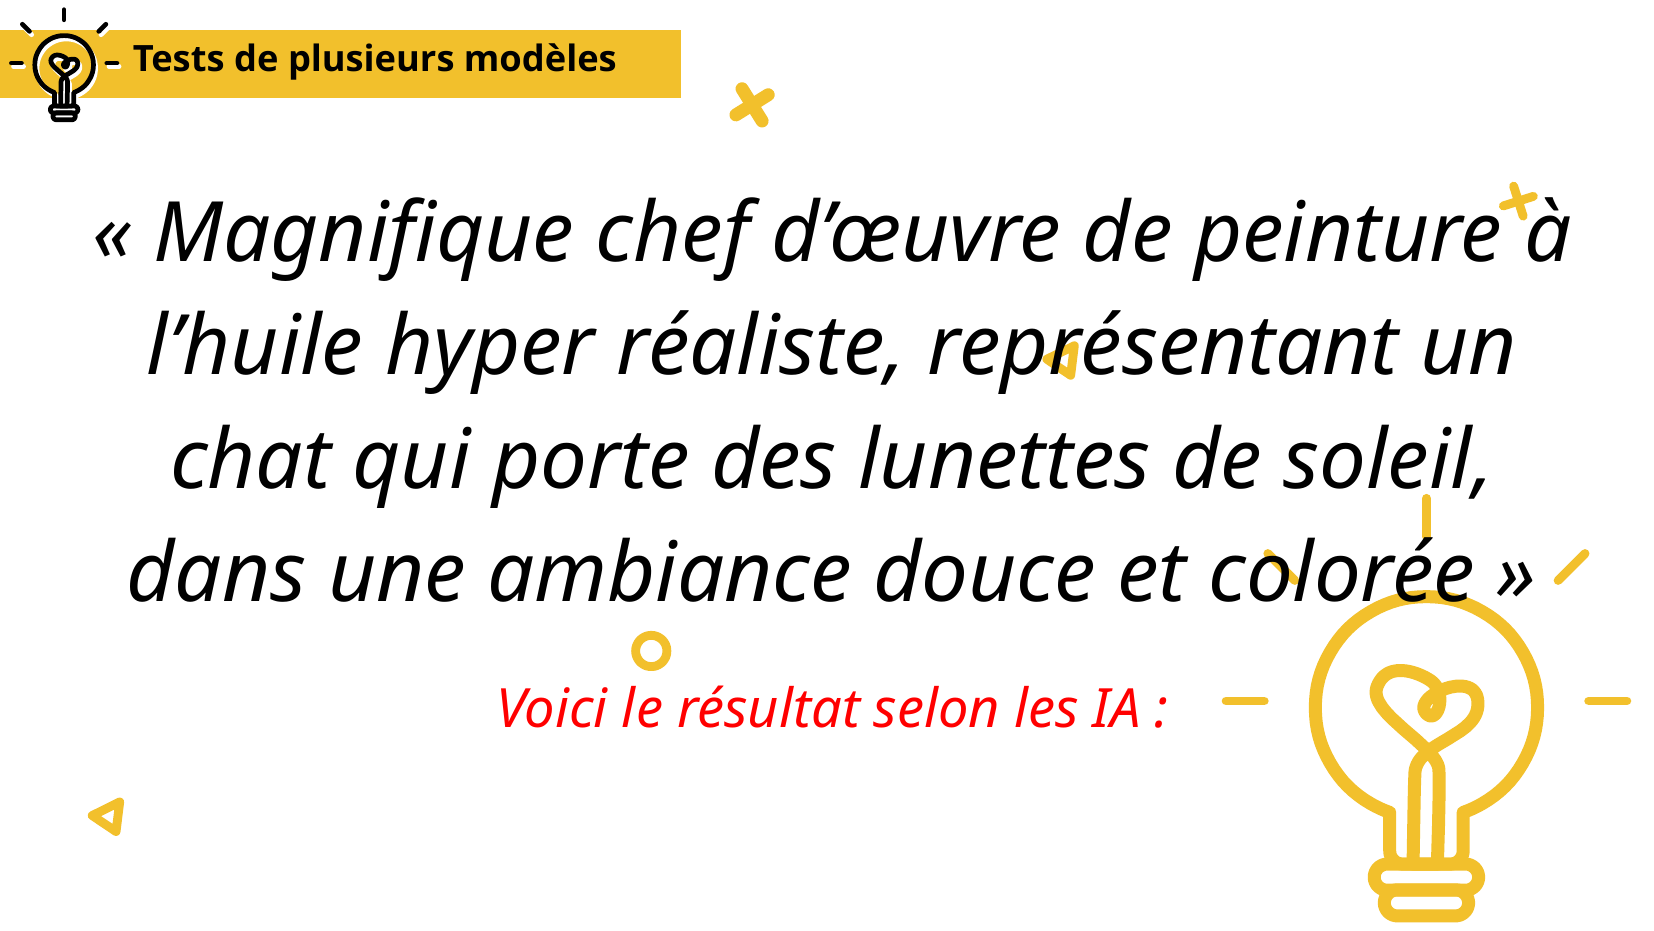

Tests de plusieurs modèles
# « Magnifique chef d’œuvre de peinture à l’huile hyper réaliste, représentant un chat qui porte des lunettes de soleil, dans une ambiance douce et colorée » Voici le résultat selon les IA :